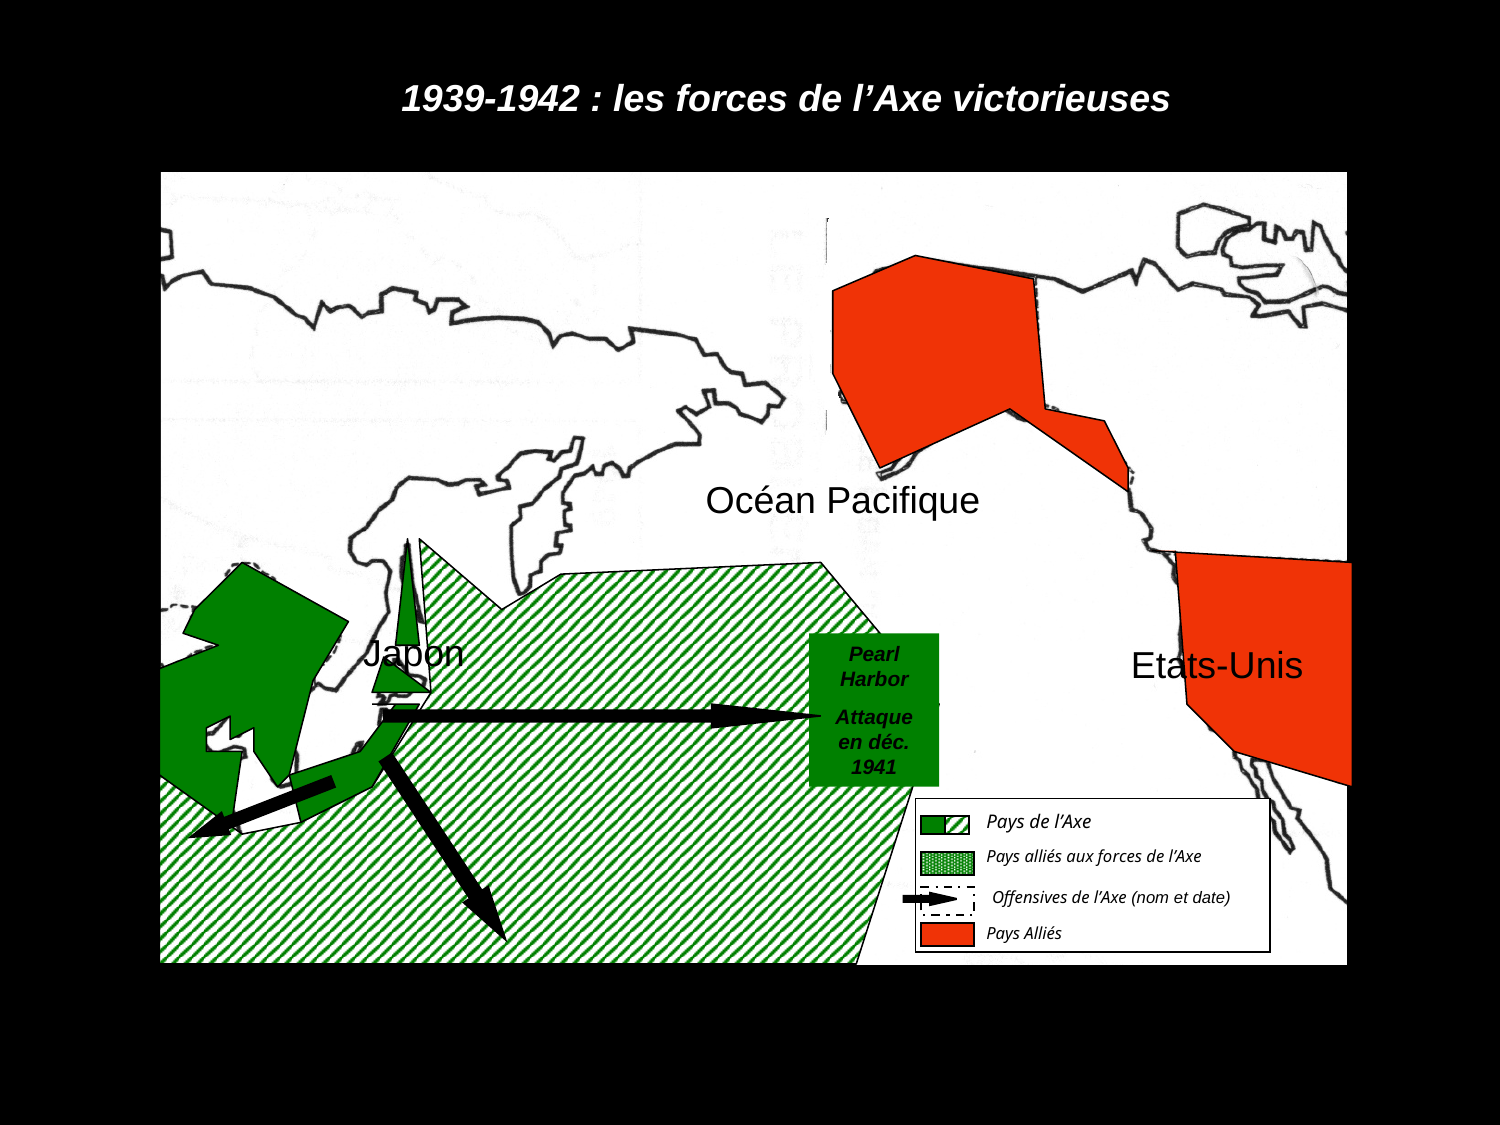

1939-1942 : les forces de l’Axe victorieuses
Océan Pacifique
Japon
Pearl Harbor
Attaque en déc. 1941
Etats-Unis
Pays de l’Axe
Pays alliés aux forces de l’Axe
Offensives de l’Axe (nom et date)
Pays Alliés